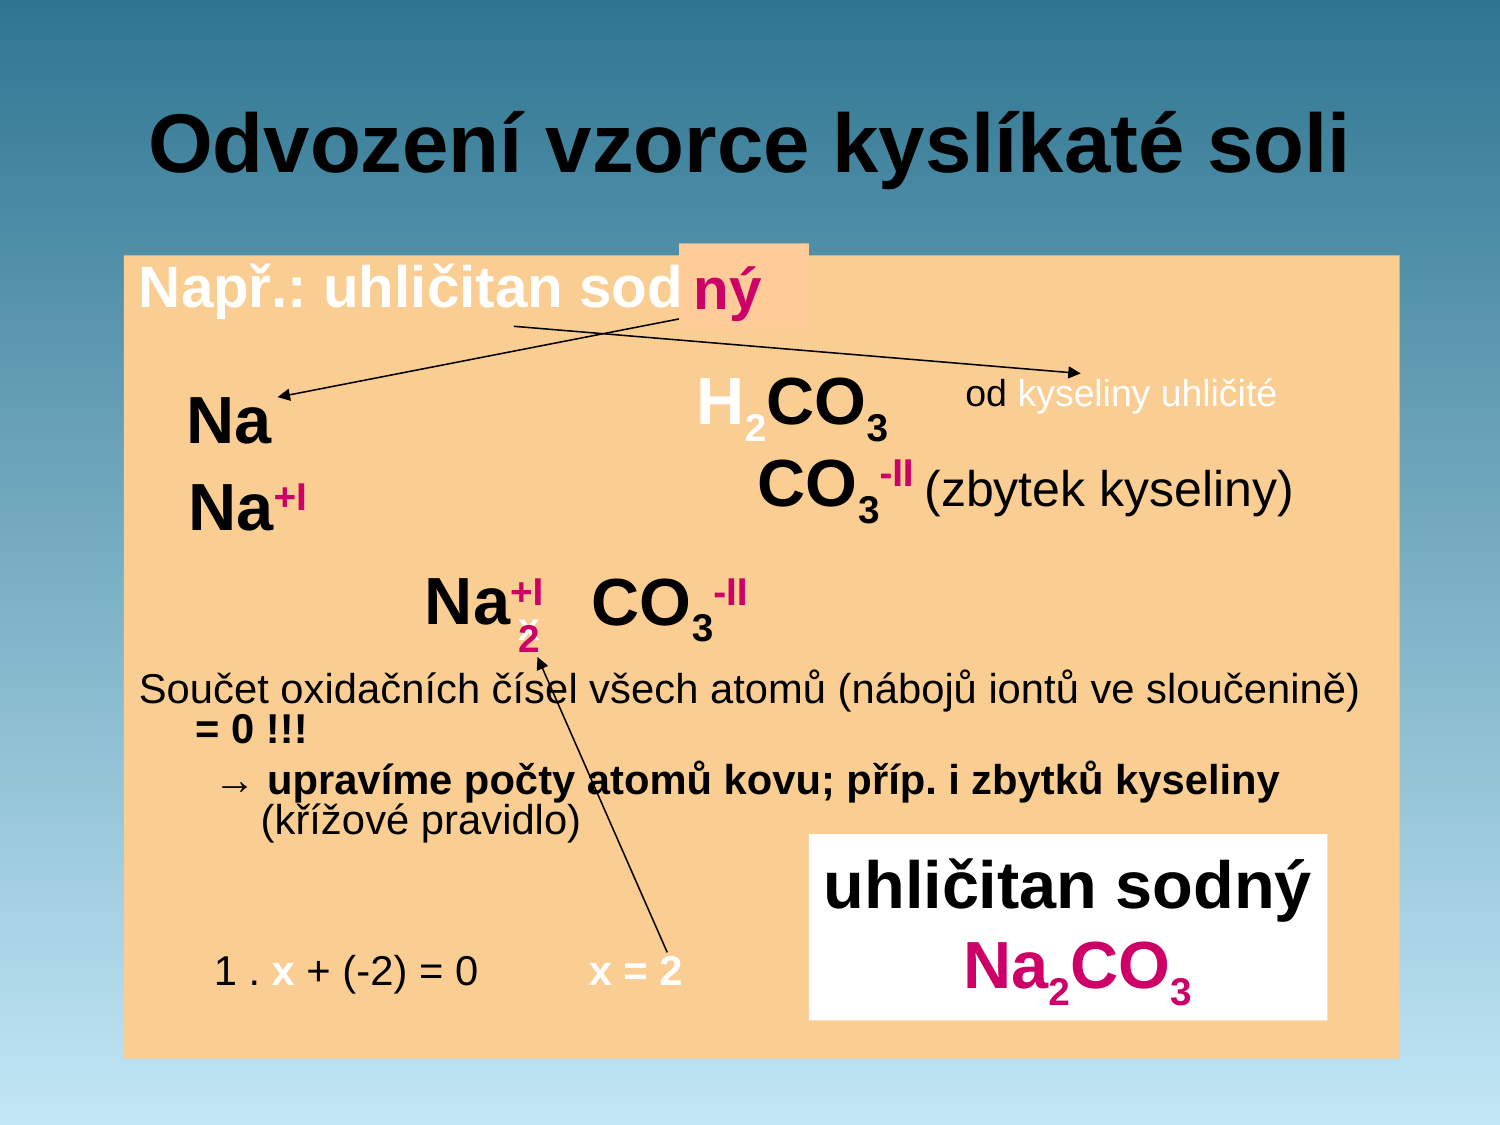

# Odvození vzorce kyslíkaté soli
ný
Např.: uhličitan sodný
Součet oxidačních čísel všech atomů (nábojů iontů ve sloučenině) = 0 !!!
→ upravíme počty atomů kovu; příp. i zbytků kyseliny (křížové pravidlo)
1 . x + (-2) = 0	x = 2
H2CO3
od kyseliny uhličité
Na
CO3-II (zbytek kyseliny)
Na+I
Na+I
CO3-II
x
2
uhličitan sodný
 Na2CO3